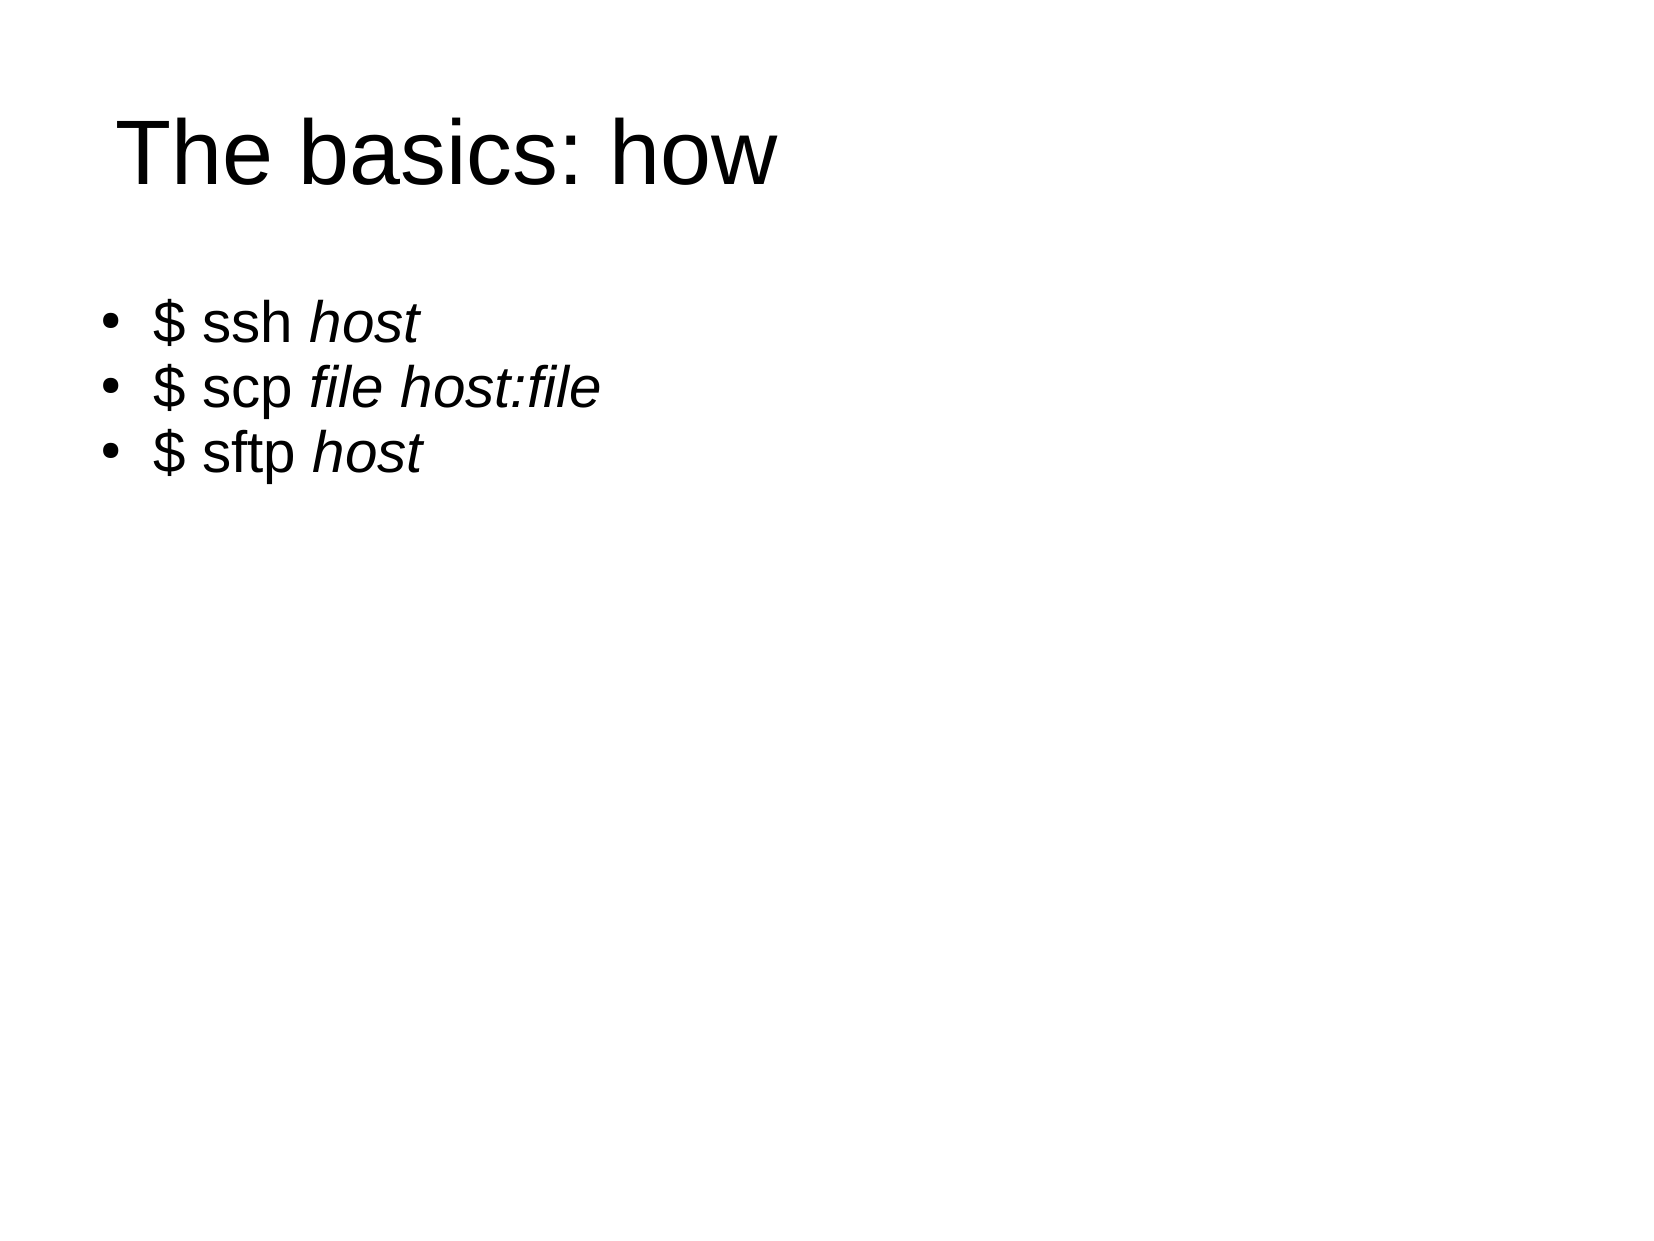

# The basics: how
$ ssh host
$ scp file host:file
$ sftp host